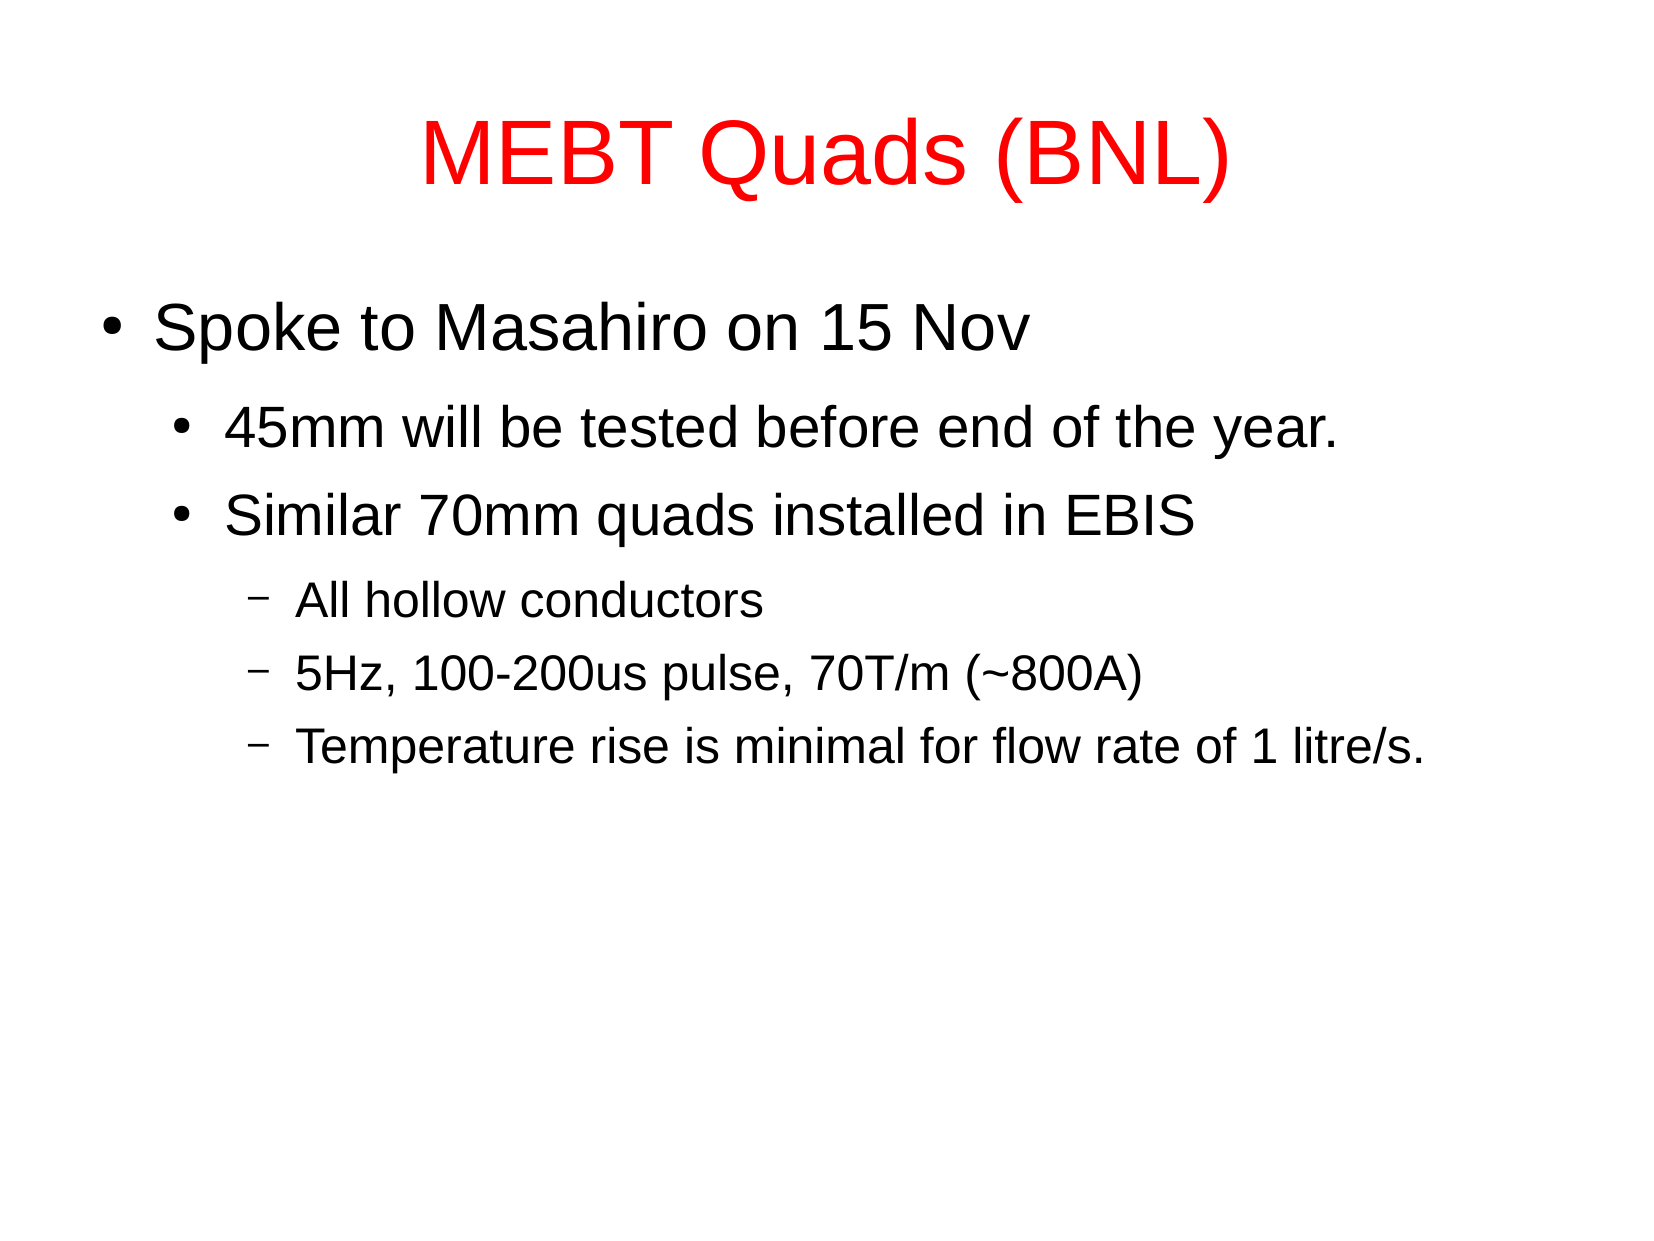

# MEBT Quads (BNL)
Spoke to Masahiro on 15 Nov
45mm will be tested before end of the year.
Similar 70mm quads installed in EBIS
All hollow conductors
5Hz, 100-200us pulse, 70T/m (~800A)
Temperature rise is minimal for flow rate of 1 litre/s.